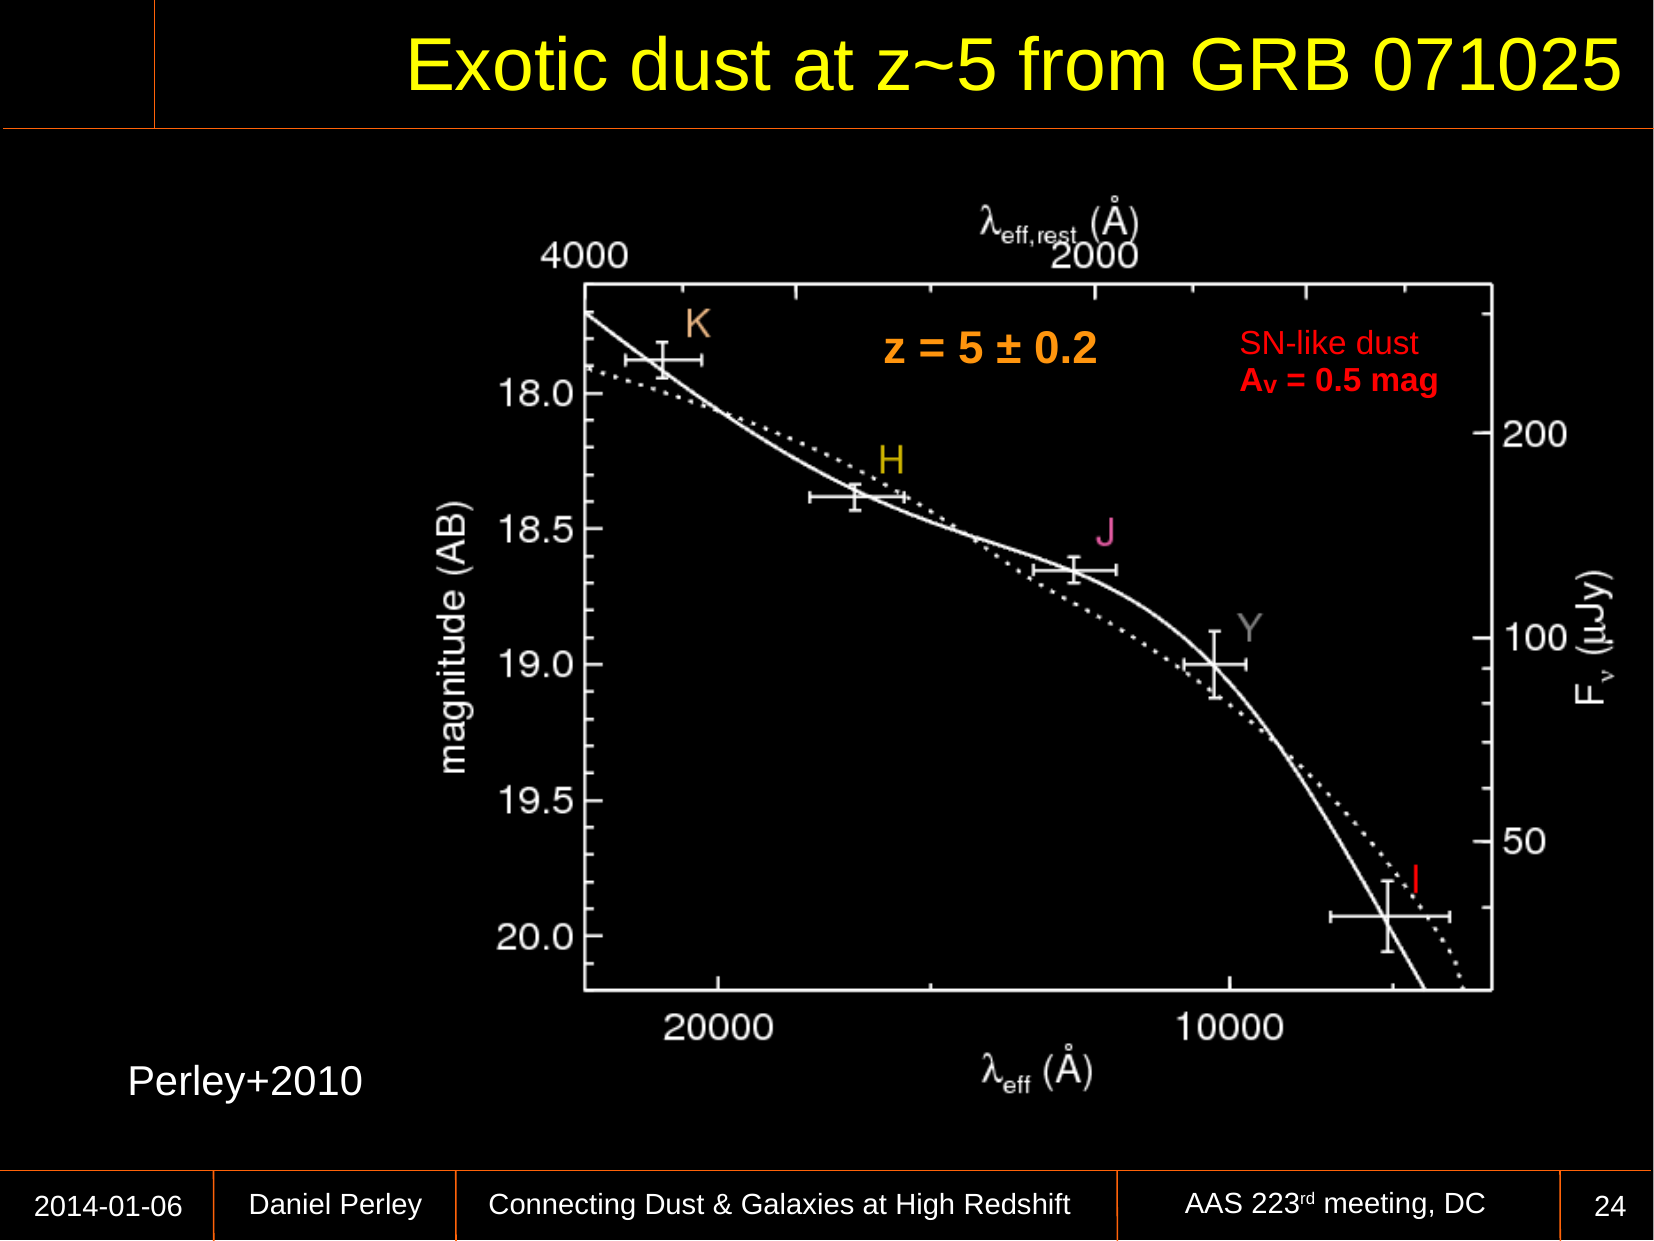

# Exotic dust at z~5 from GRB 071025
z = 5 ± 0.2
SN-like dust
Av = 0.5 mag
Perley+2010
2014-01-06
24